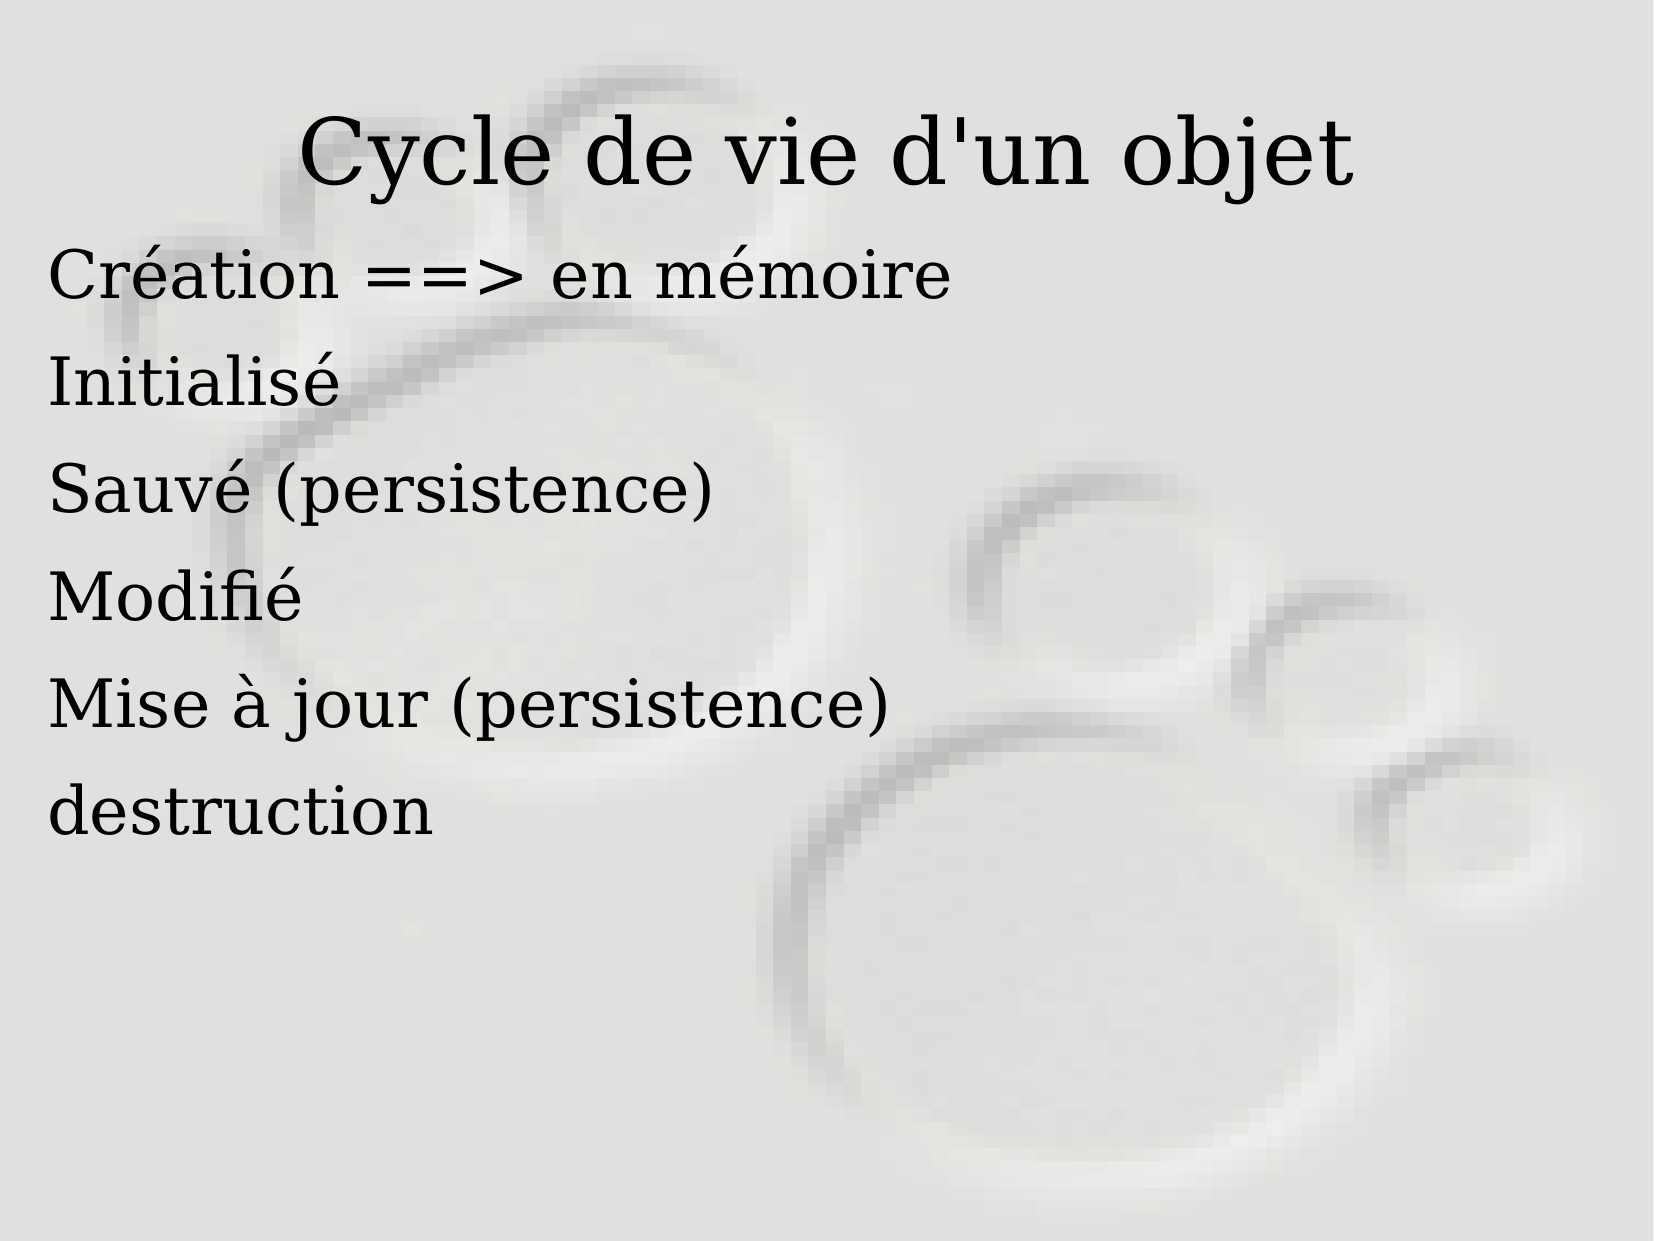

# Cycle de vie d'un objet
Création ==> en mémoire
Initialisé
Sauvé (persistence)
Modifié
Mise à jour (persistence)
destruction